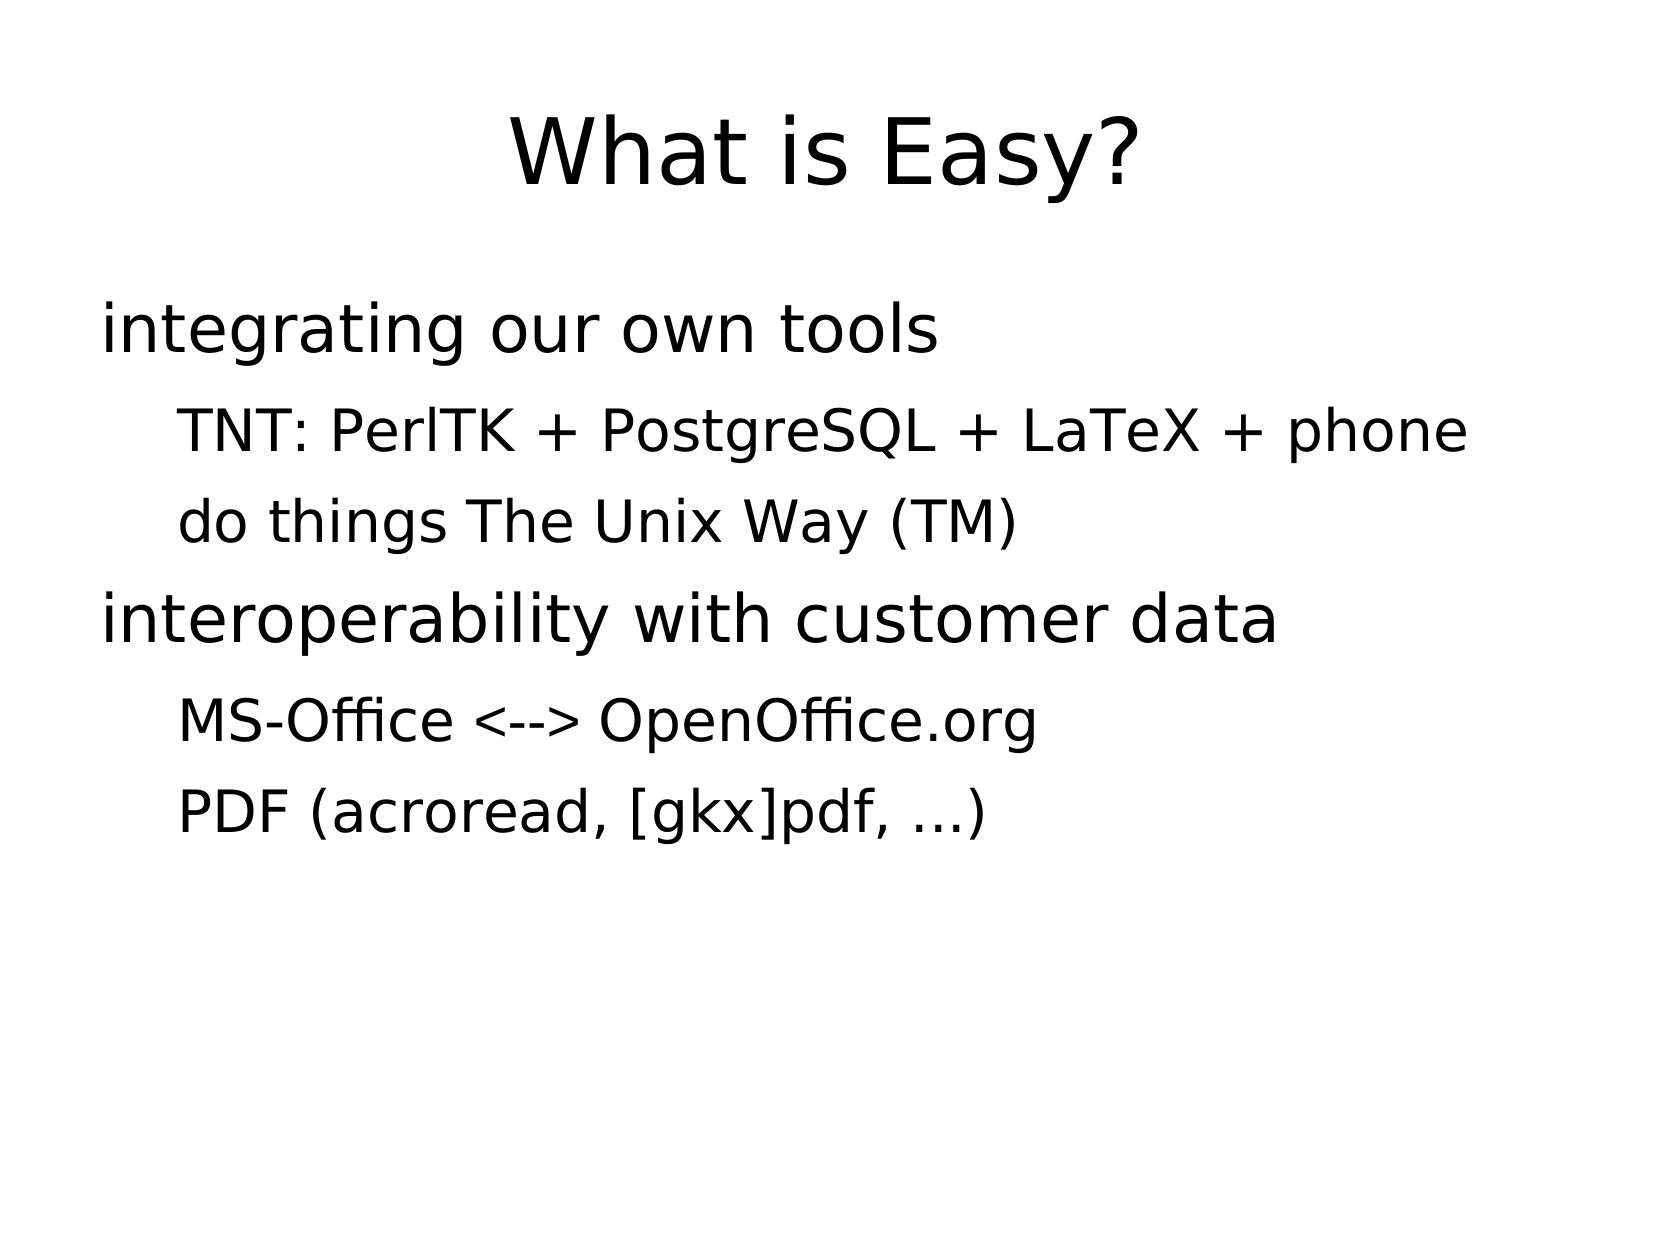

# What is Easy?
integrating our own tools
TNT: PerlTK + PostgreSQL + LaTeX + phone
do things The Unix Way (TM)
interoperability with customer data
MS-Office <--> OpenOffice.org
PDF (acroread, [gkx]pdf, ...)